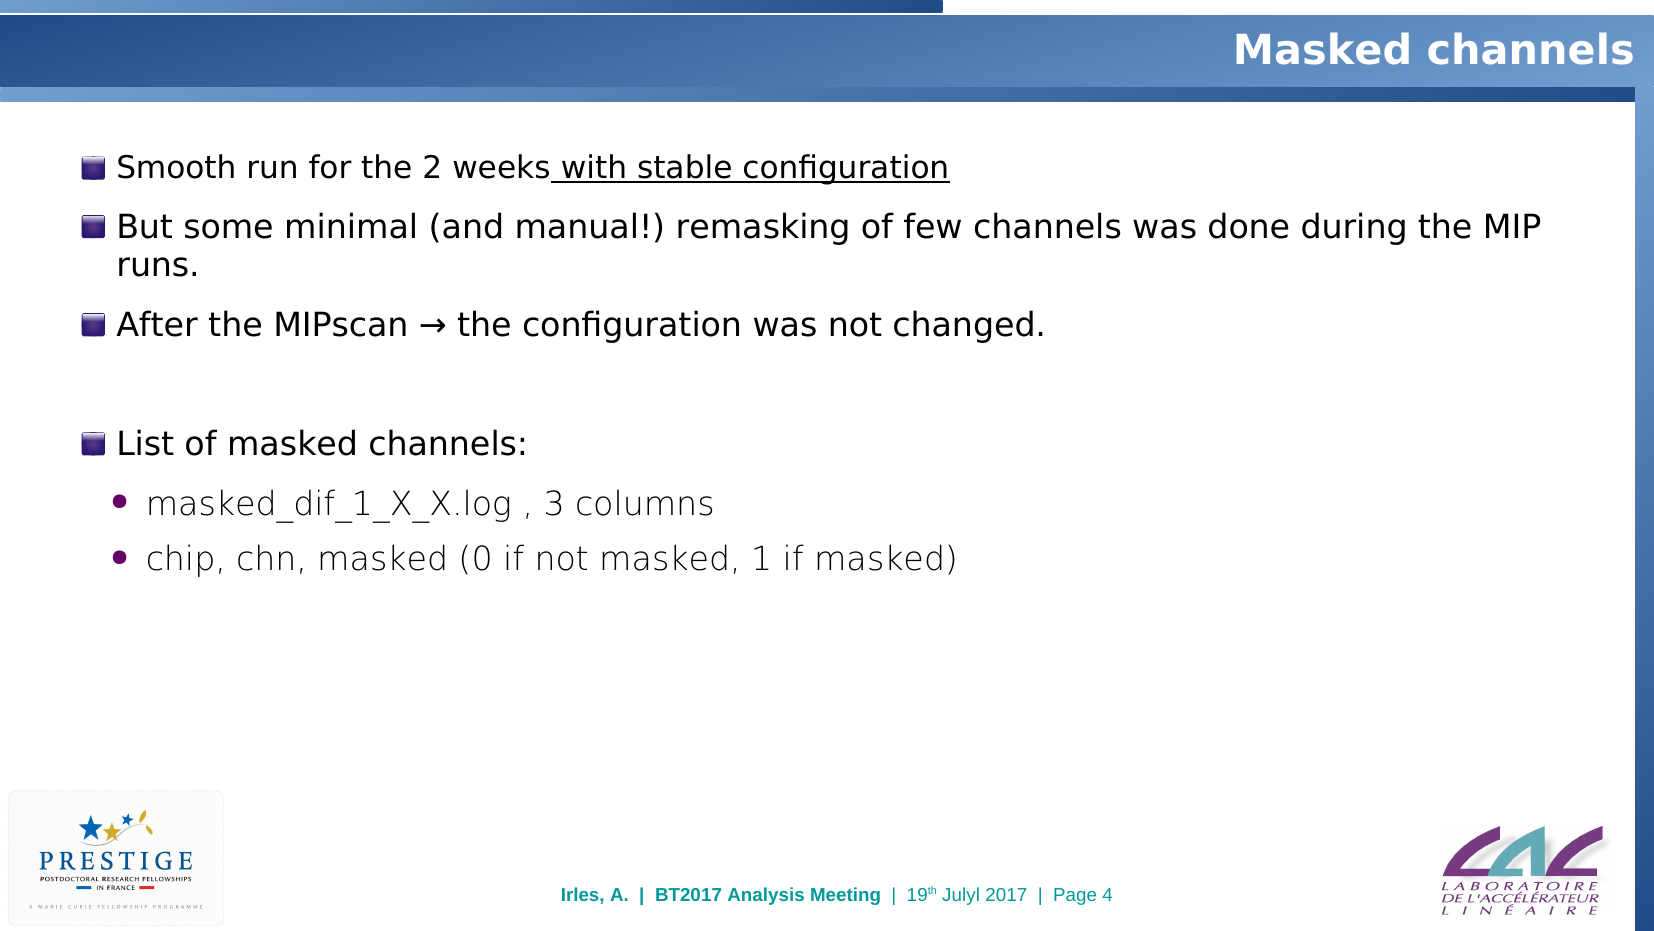

# Masked channels
Smooth run for the 2 weeks with stable configuration
But some minimal (and manual!) remasking of few channels was done during the MIP runs.
After the MIPscan → the configuration was not changed.
List of masked channels:
masked_dif_1_X_X.log , 3 columns
chip, chn, masked (0 if not masked, 1 if masked)